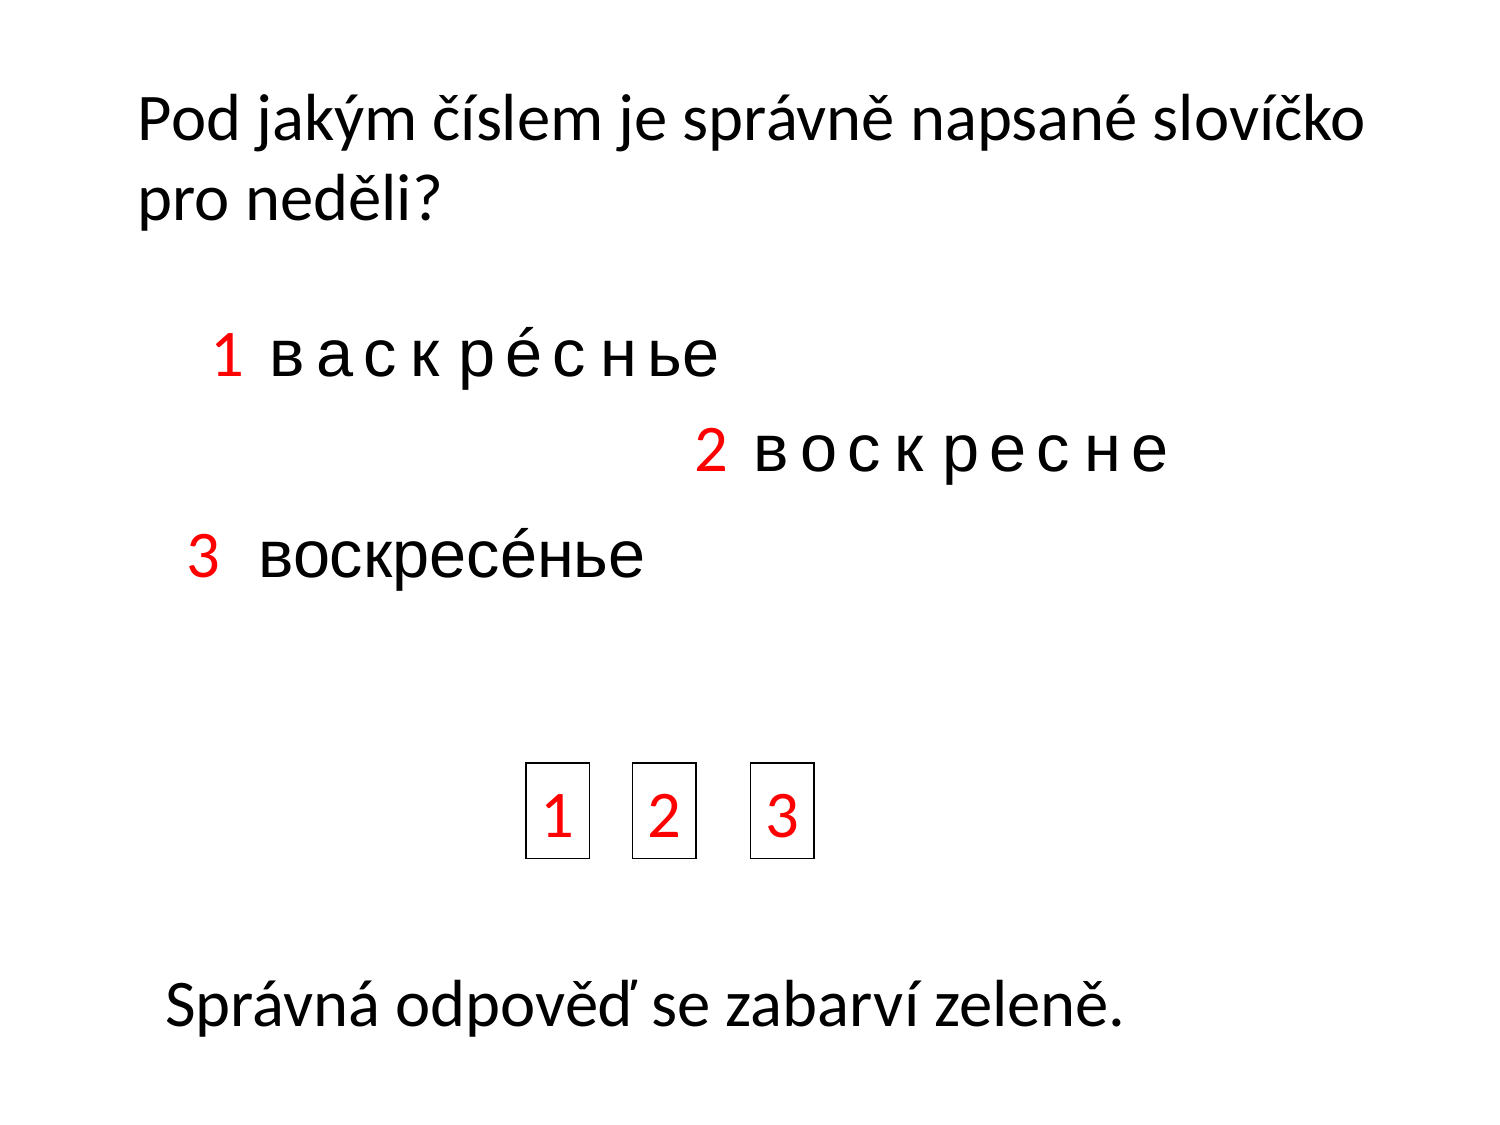

Pod jakým číslem je správně napsané slovíčko
pro neděli?
1
в
а
с
к
р
é
с
н
ь
е
2
в
о
с
к
р
е
с
н
е
3
воскресéнье
1
2
3
Správná odpověď se zabarví zeleně.